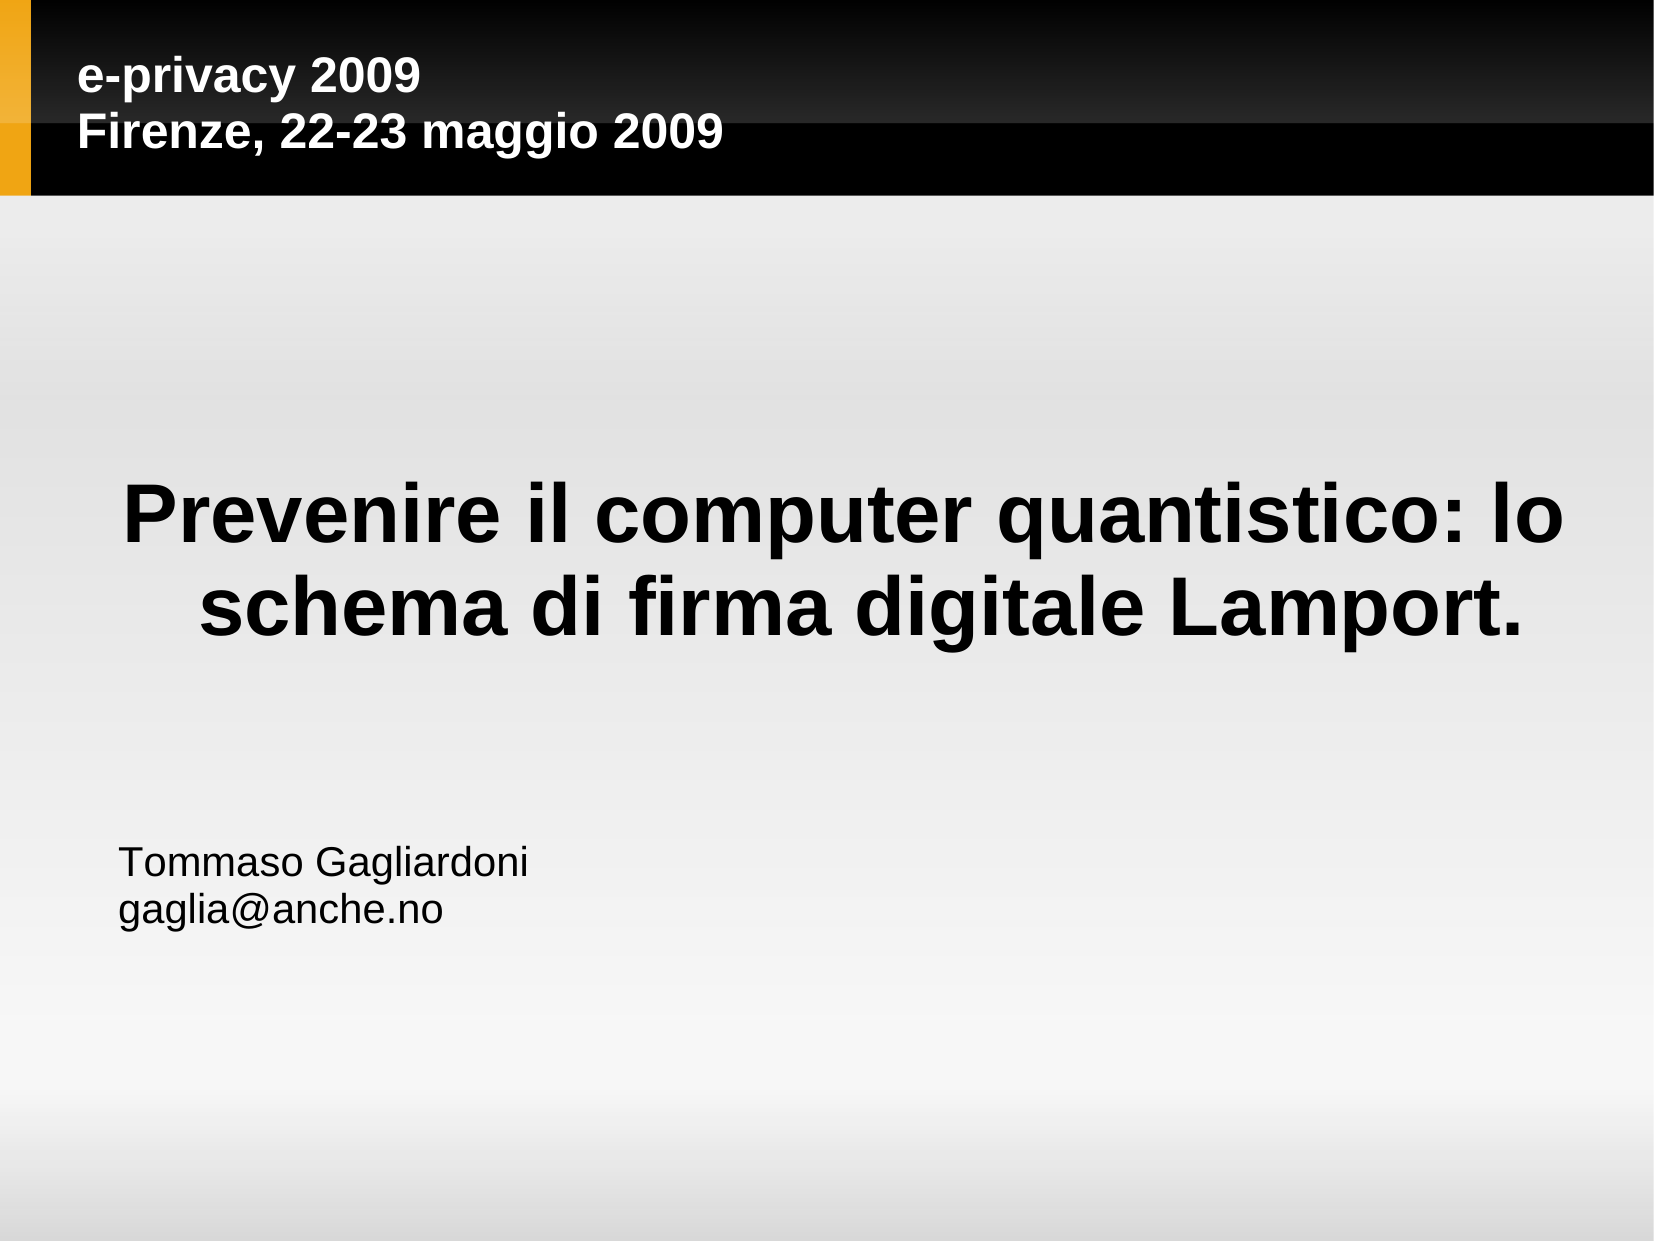

# e-privacy 2009 Firenze, 22-23 maggio 2009
Prevenire il computer quantistico: lo schema di firma digitale Lamport.
Tommaso Gagliardoni
gaglia@anche.no